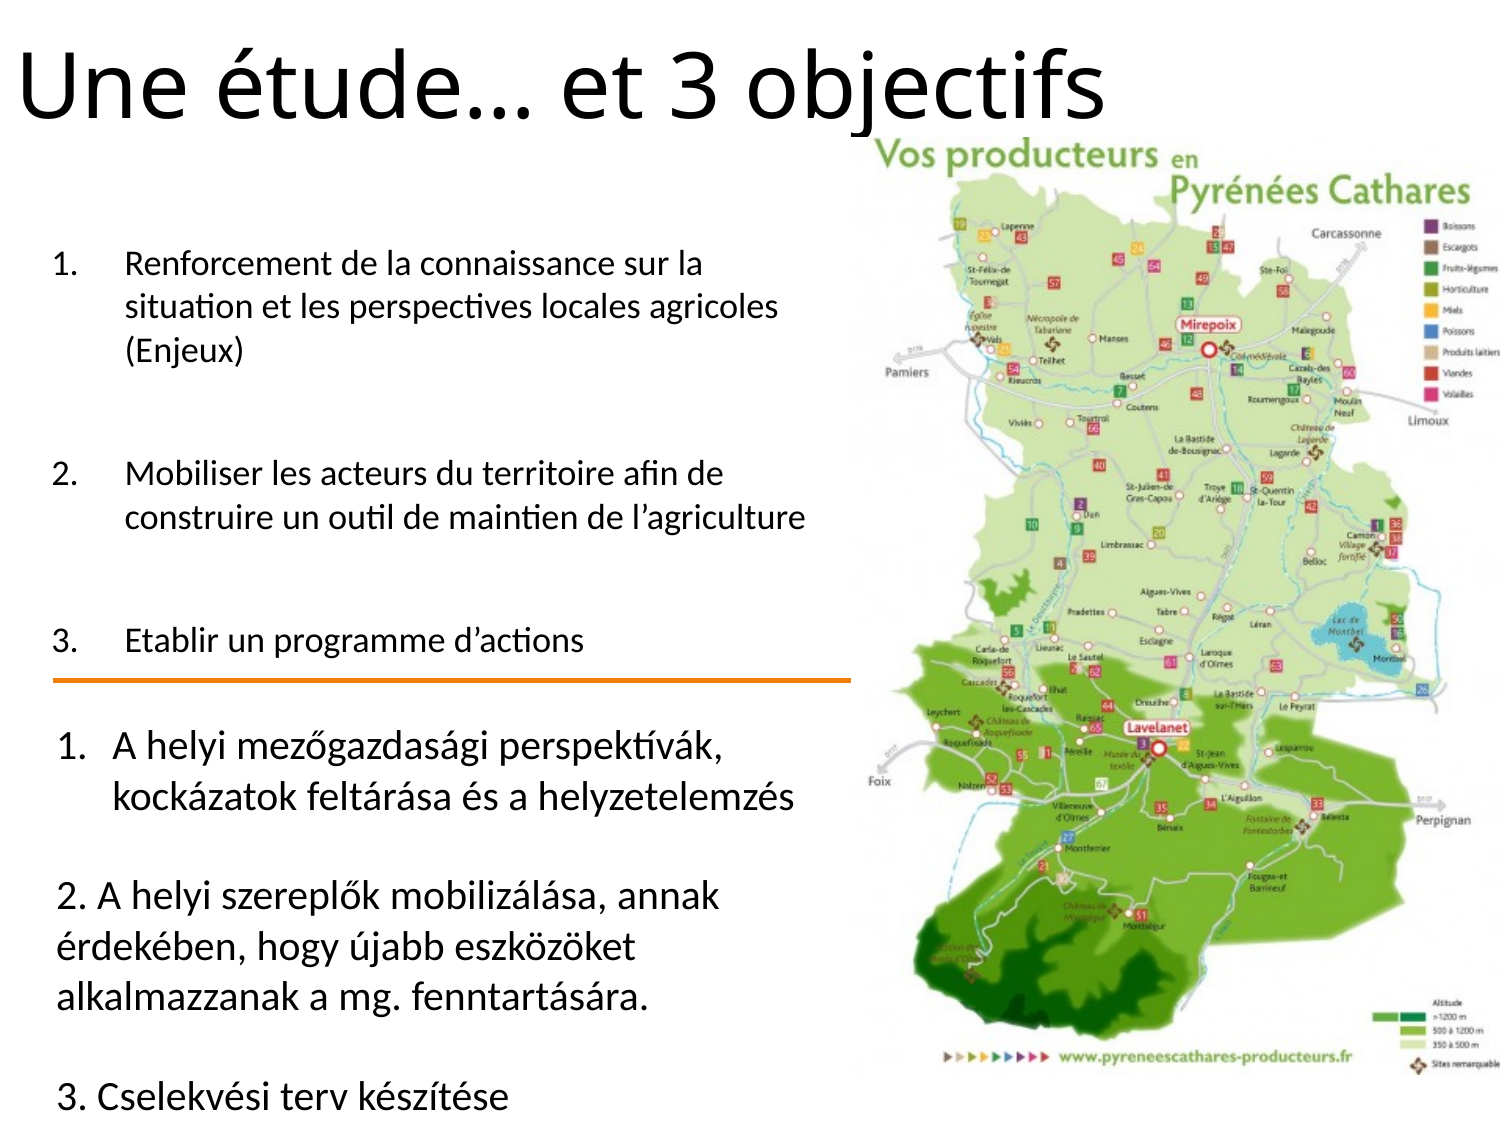

# Une étude… et 3 objectifs
Renforcement de la connaissance sur la situation et les perspectives locales agricoles (Enjeux)
Mobiliser les acteurs du territoire afin de construire un outil de maintien de l’agriculture
Etablir un programme d’actions
A helyi mezőgazdasági perspektívák, kockázatok feltárása és a helyzetelemzés
2. A helyi szereplők mobilizálása, annak érdekében, hogy újabb eszközöket alkalmazzanak a mg. fenntartására.
3. Cselekvési terv készítése